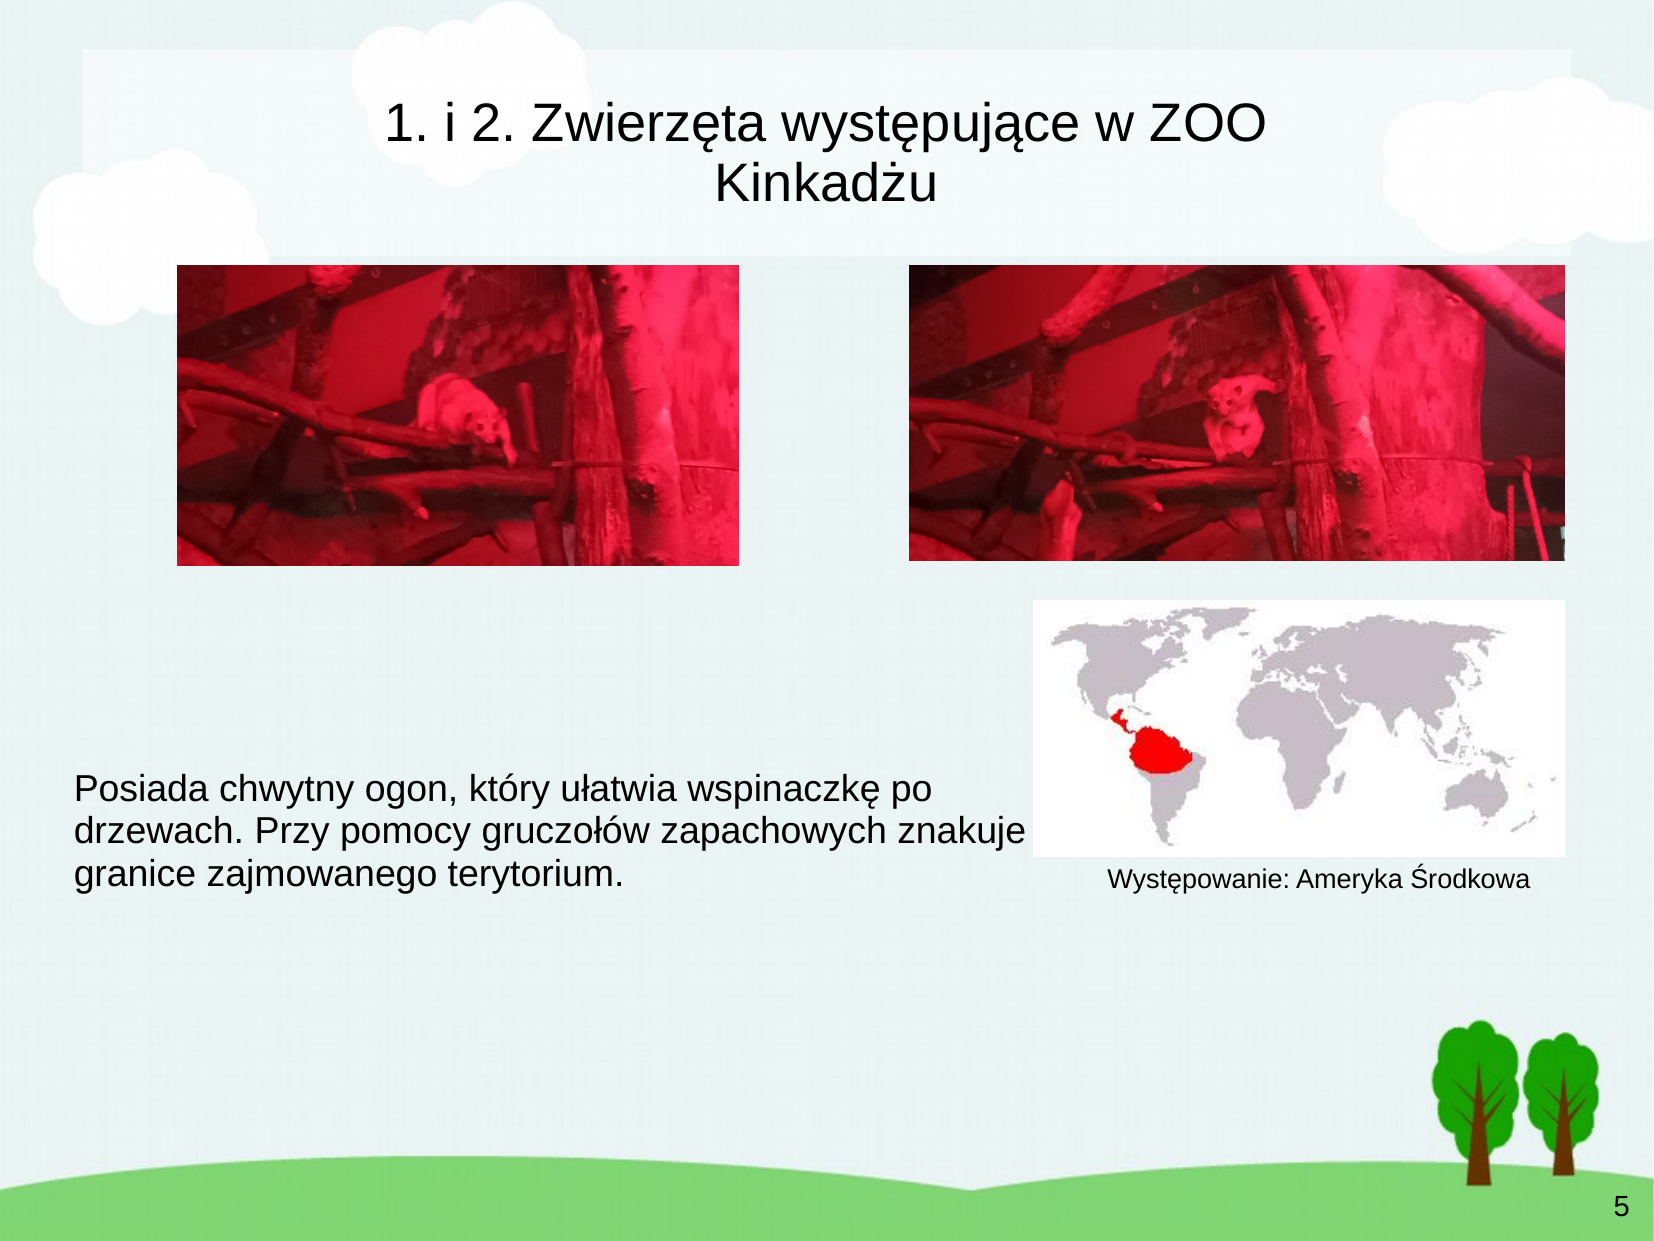

# 1. i 2. Zwierzęta występujące w ZOO Kinkadżu
Posiada chwytny ogon, który ułatwia wspinaczkę po drzewach. Przy pomocy gruczołów zapachowych znakuje granice zajmowanego terytorium.
Występowanie: Ameryka Środkowa
5